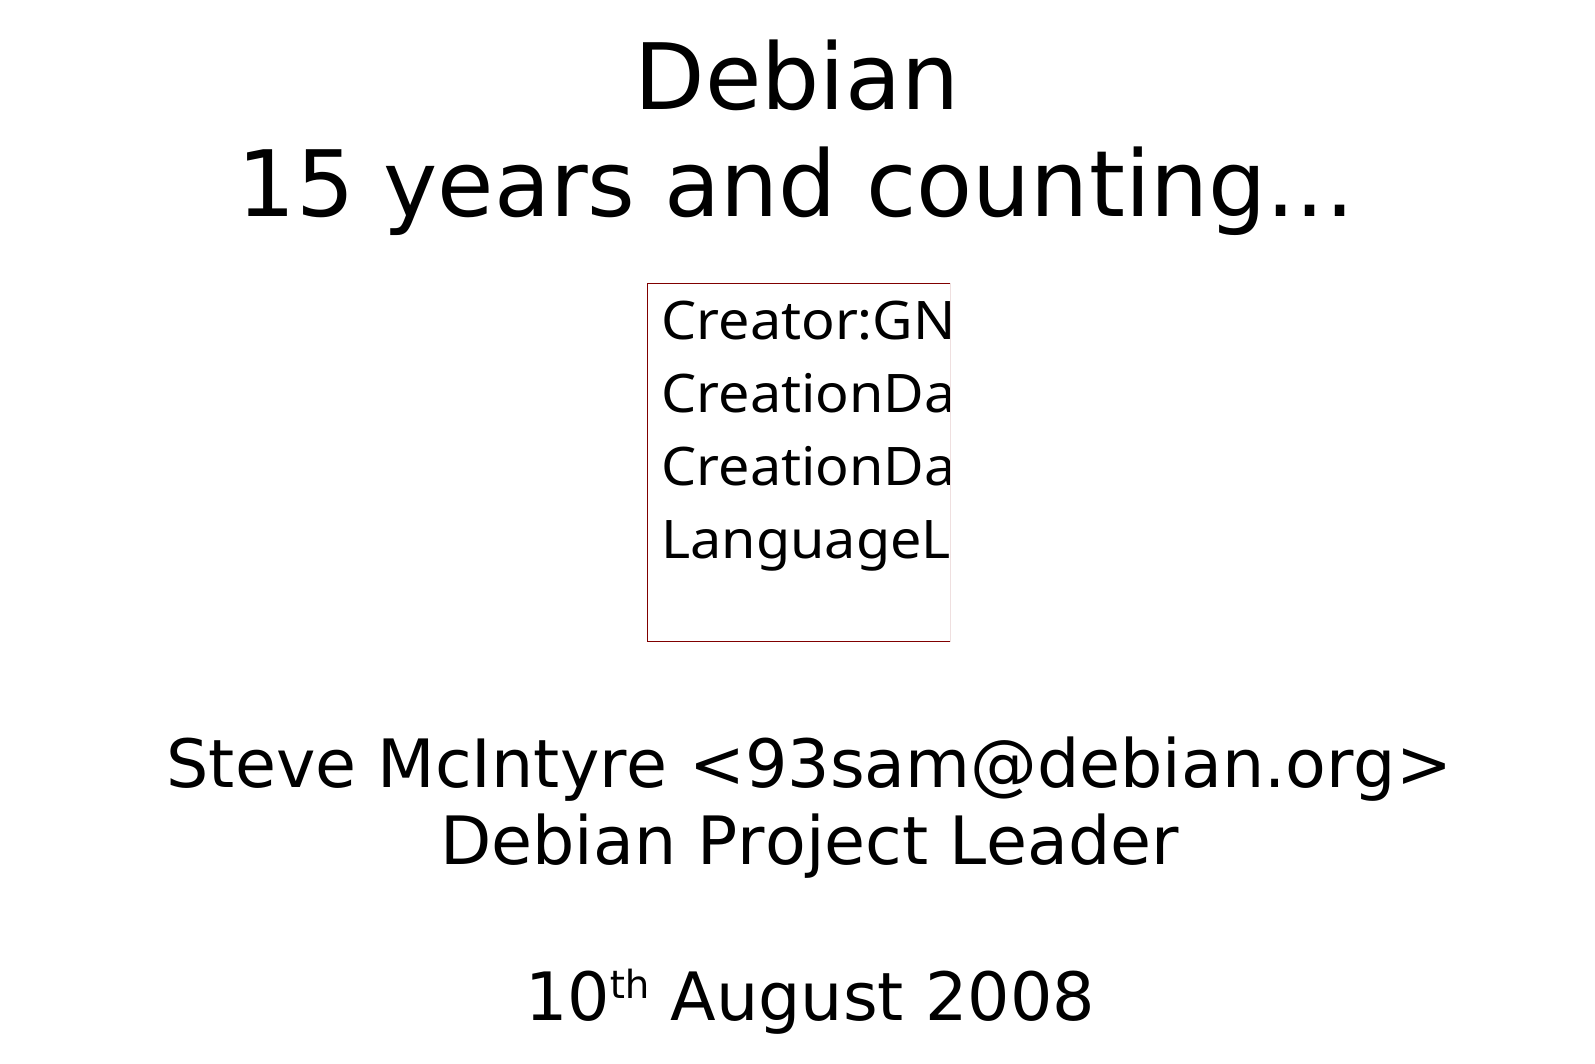

# Debian 15 years and counting...
Steve McIntyre <93sam@debian.org>
Debian Project Leader
10th August 2008
1